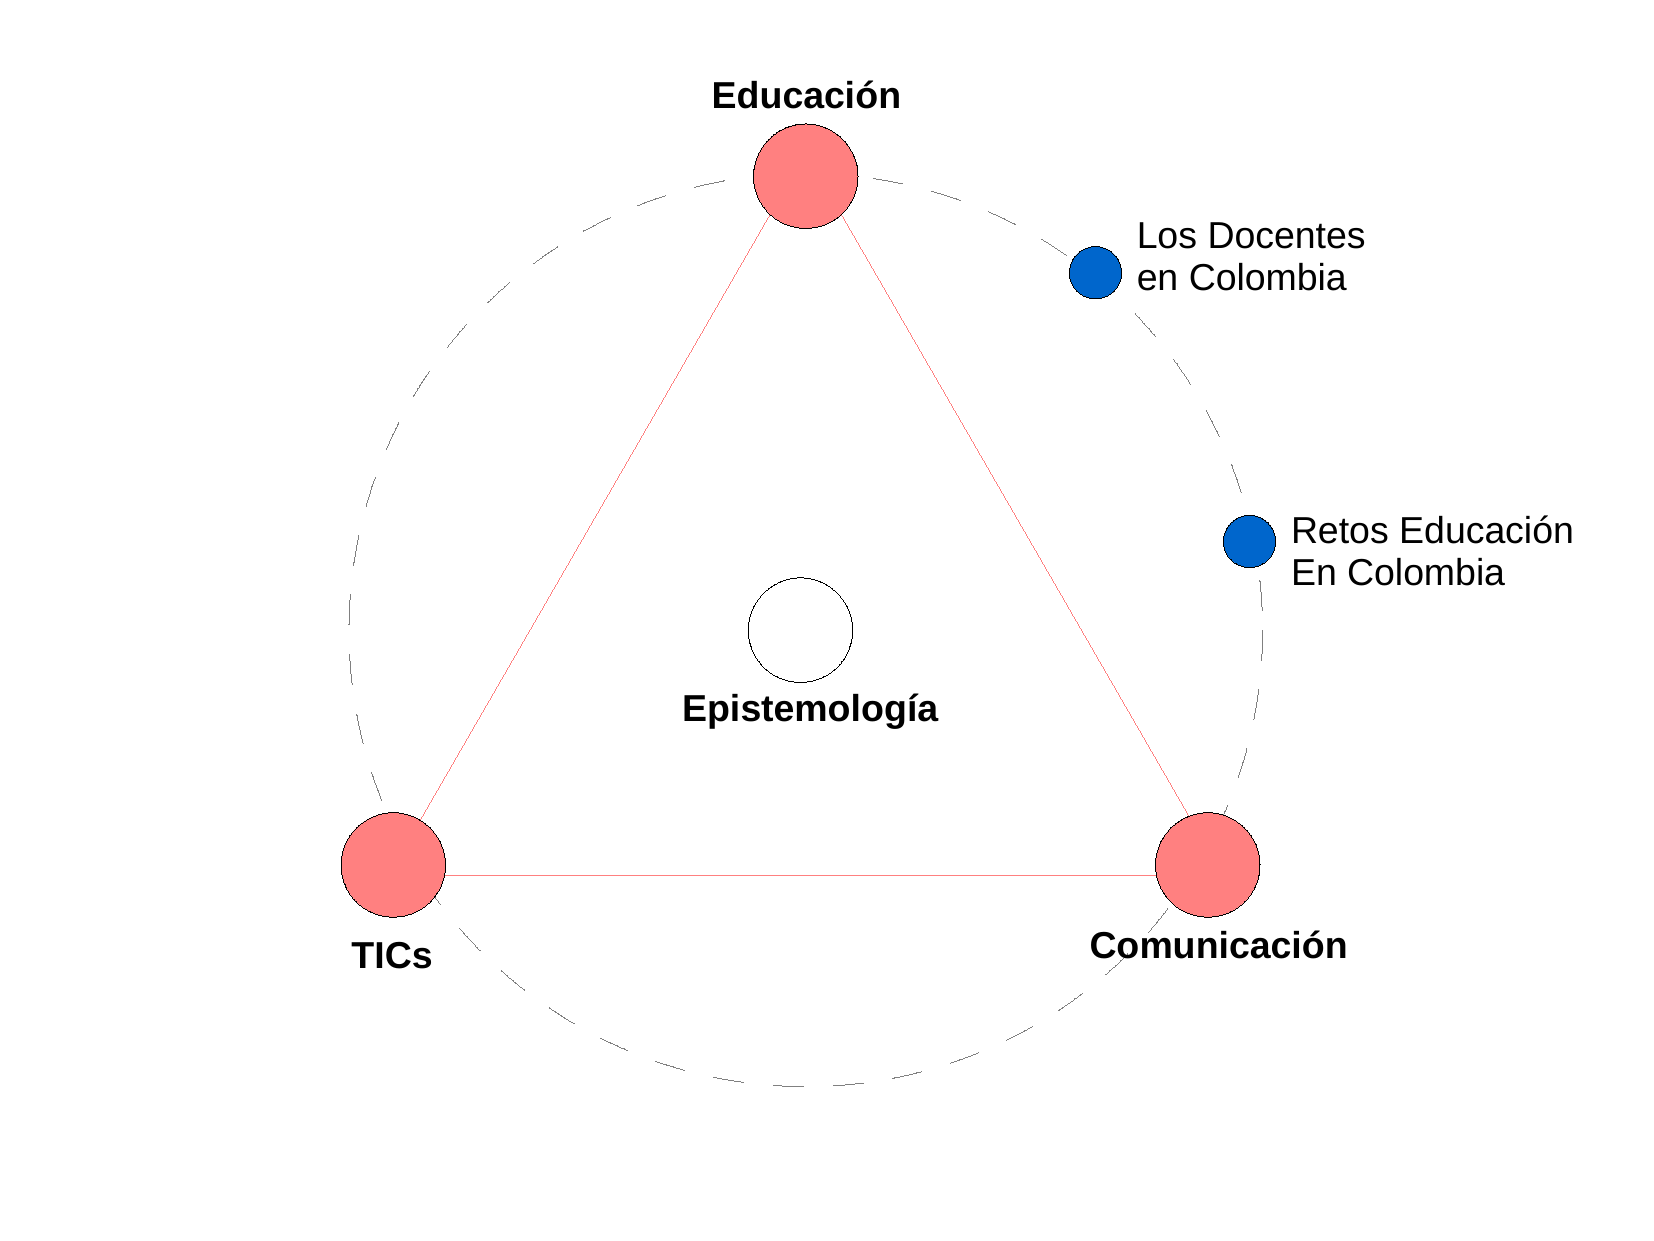

Educación
Los Docentes
en Colombia
Retos Educación
En Colombia
Epistemología
Comunicación
TICs